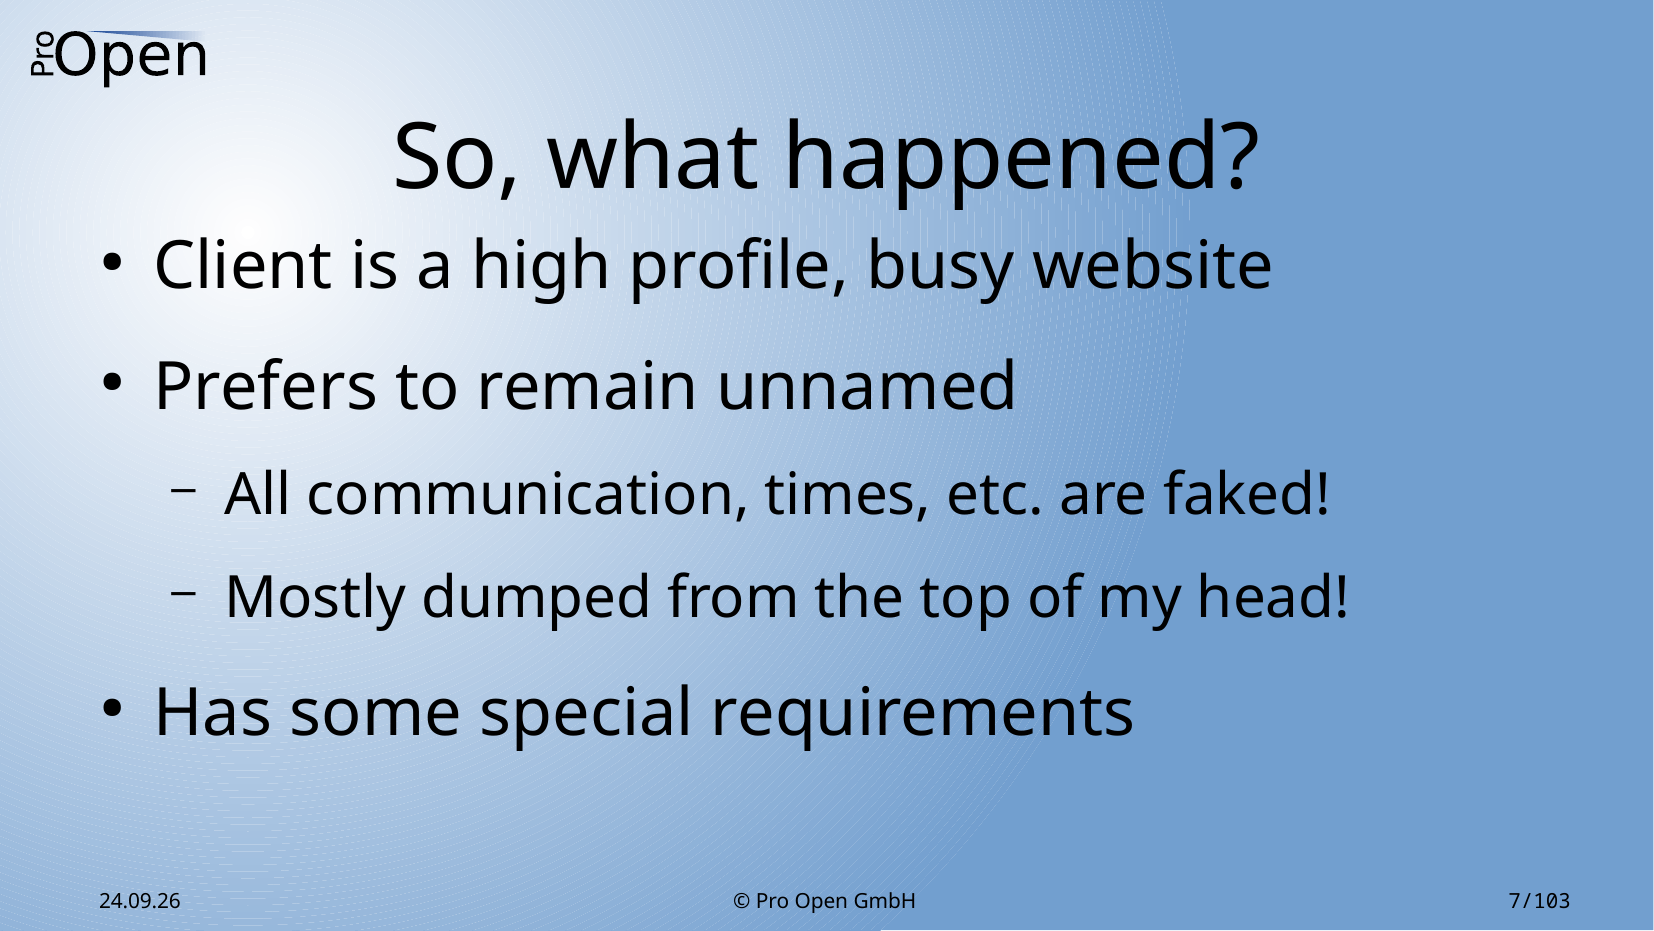

# So, what happened?
Client is a high profile, busy website
Prefers to remain unnamed
All communication, times, etc. are faked!
Mostly dumped from the top of my head!
Has some special requirements
© Pro Open GmbH
7